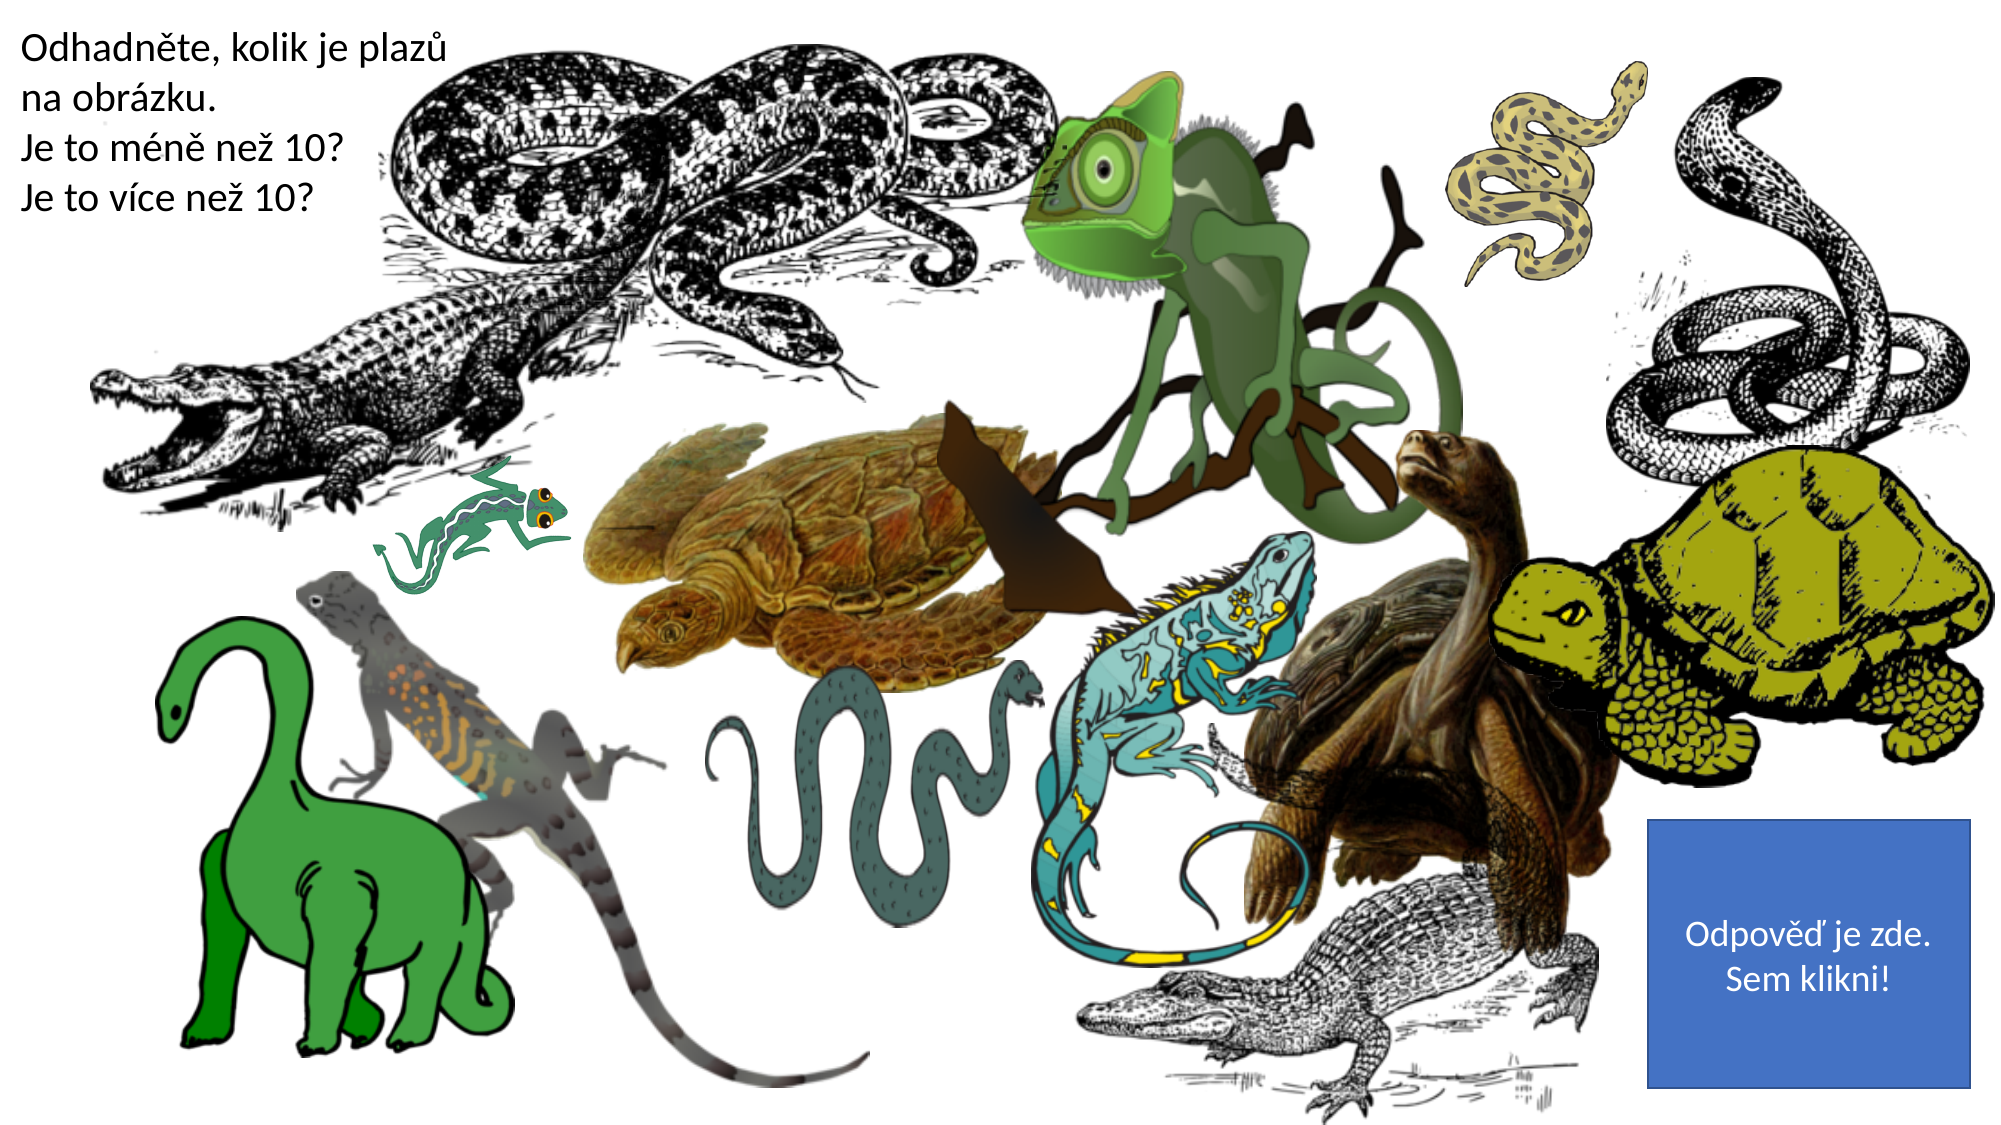

Odhadněte, kolik je plazů
na obrázku.
Je to méně než 10?
Je to více než 10?
Odpověď je zde.
Sem klikni!
Je jich
14